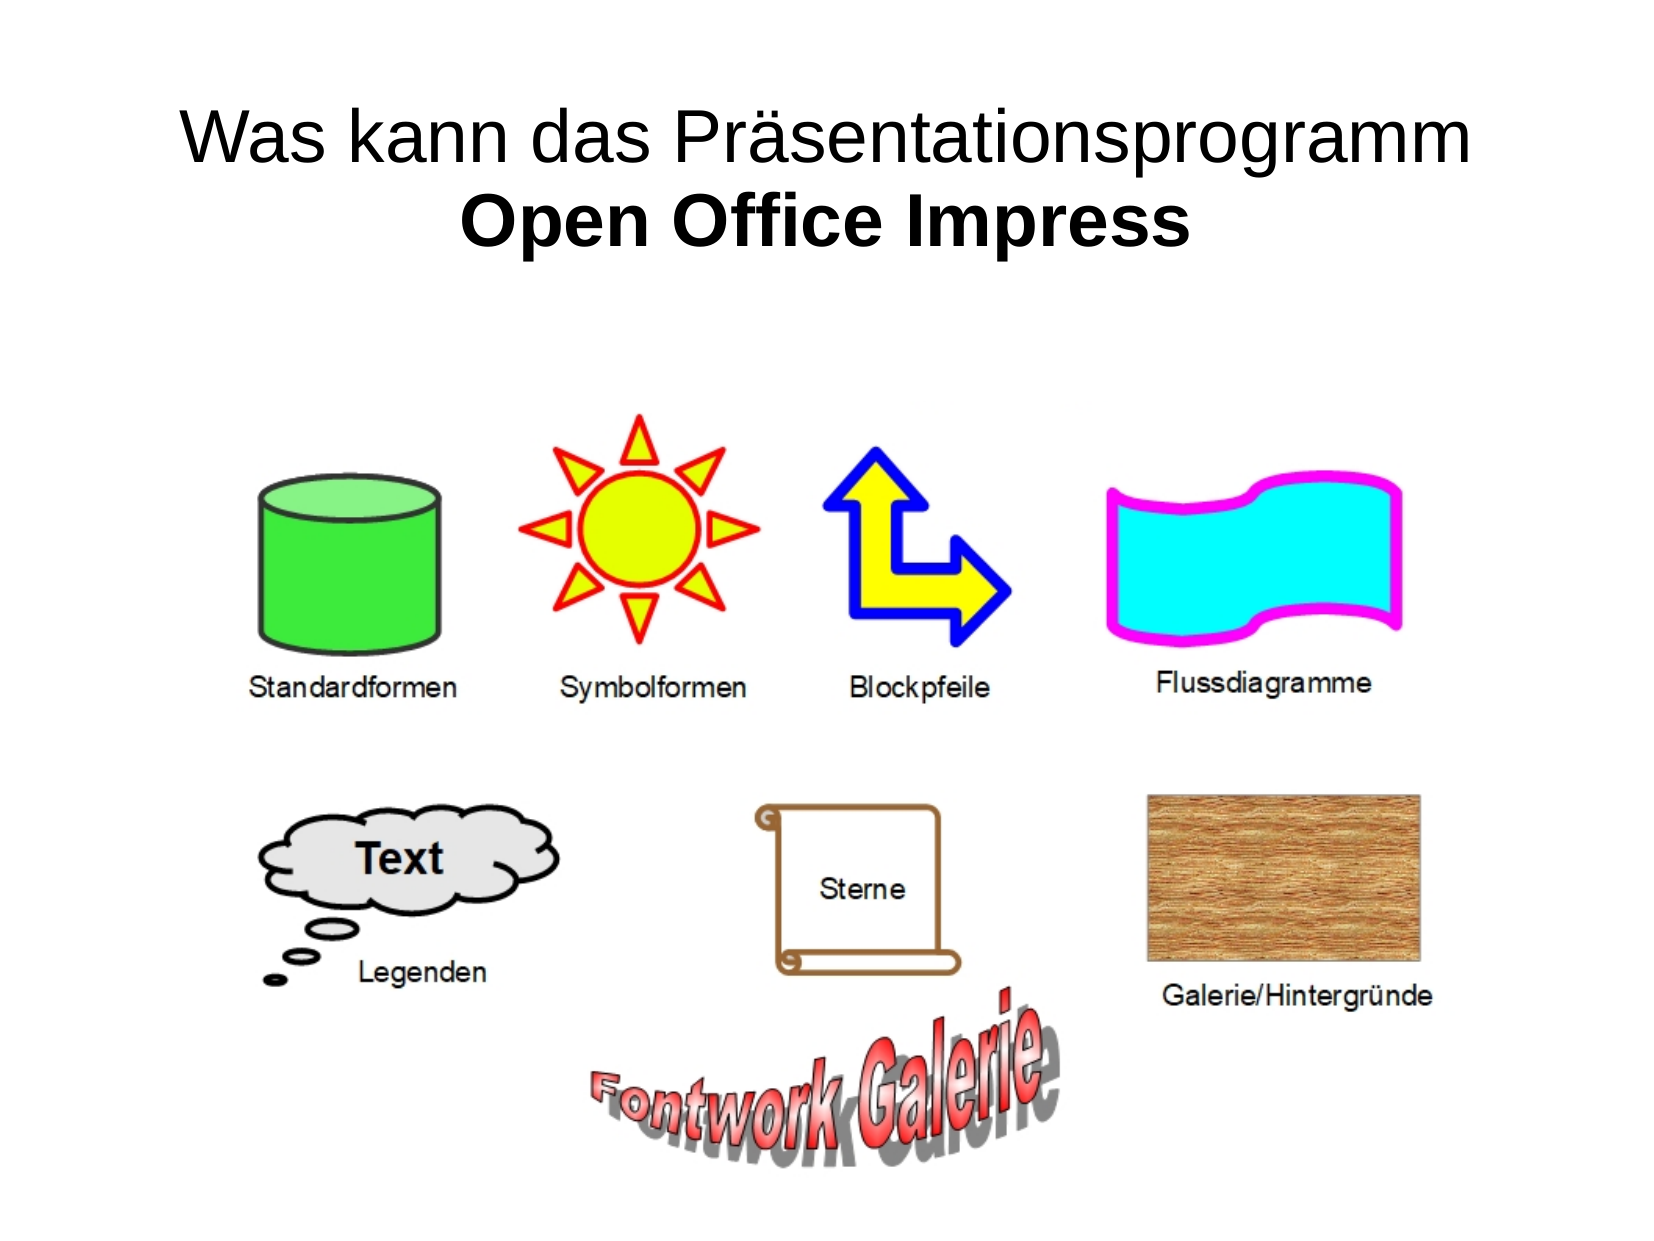

Was kann das Präsentationsprogramm
Open Office Impress